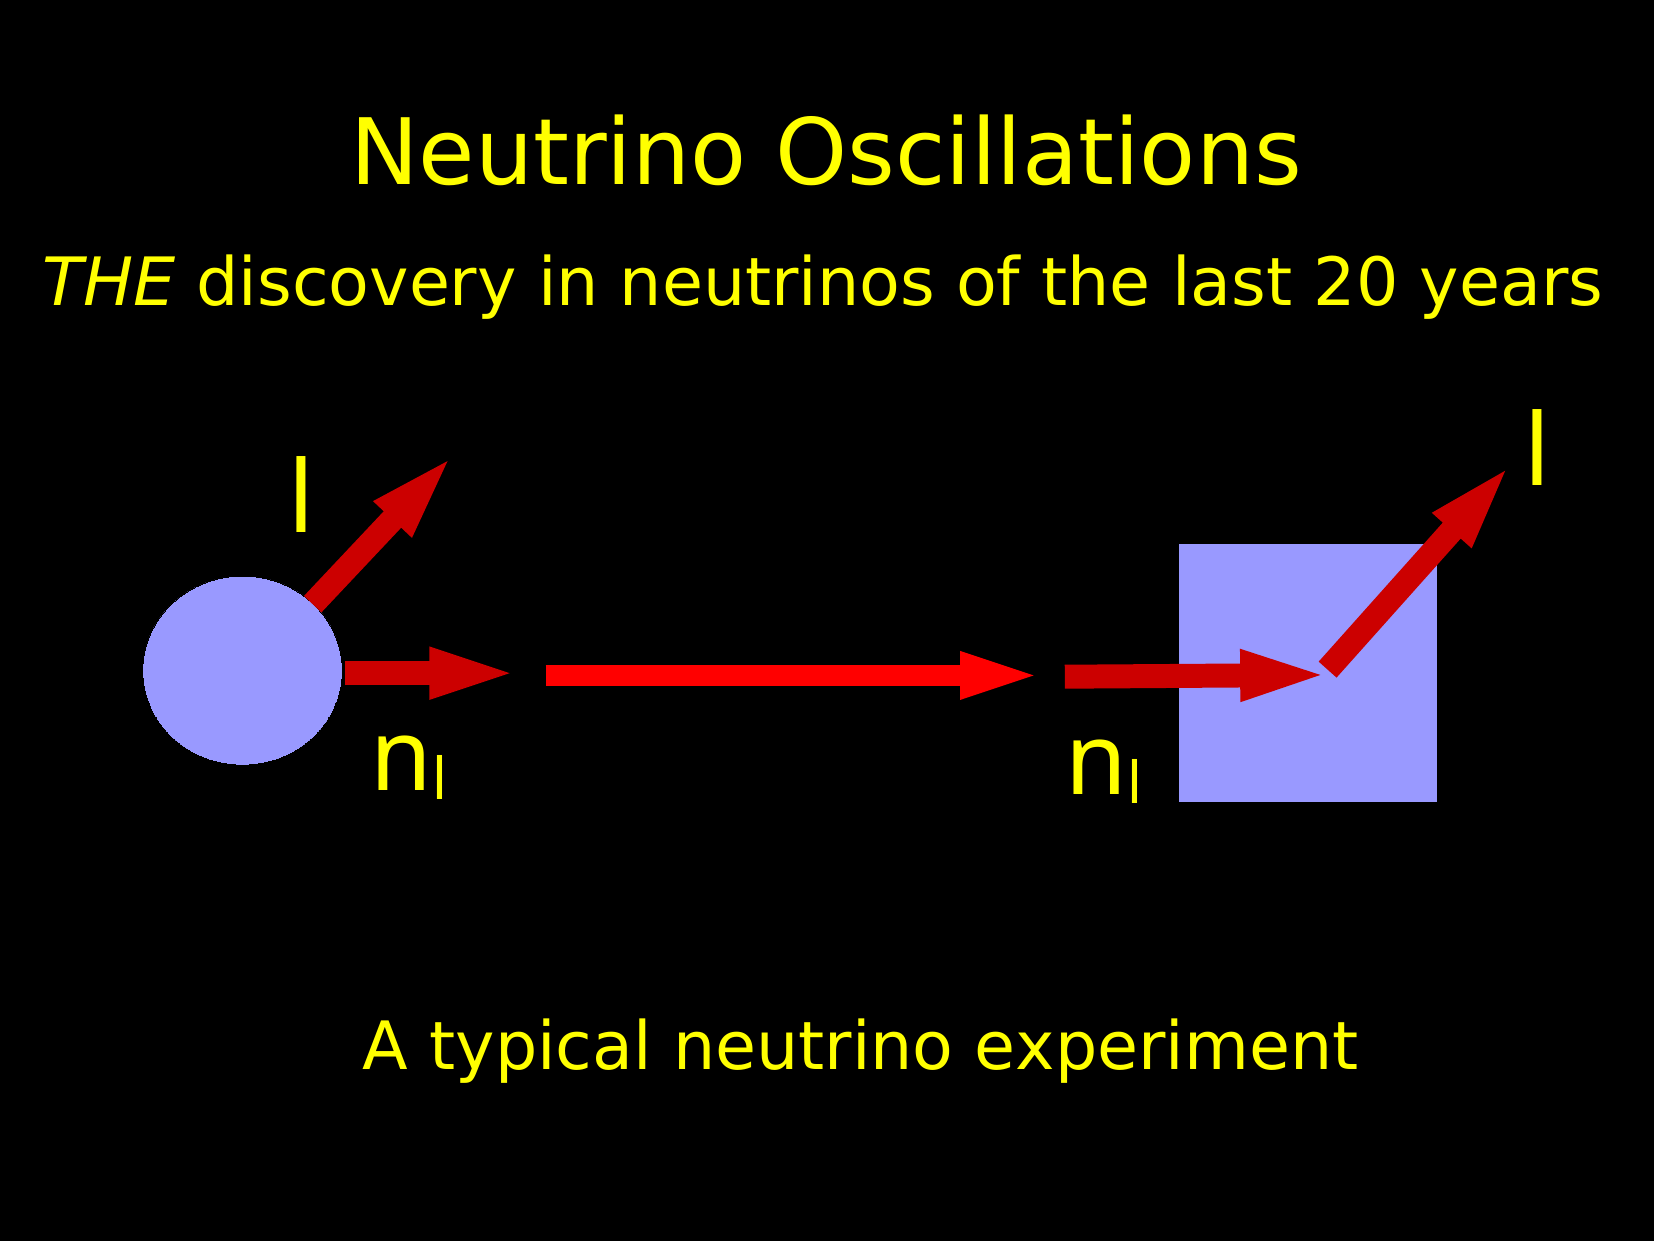

# Neutrino Oscillations
THE discovery in neutrinos of the last 20 years
l
nl
l
nl
A typical neutrino experiment